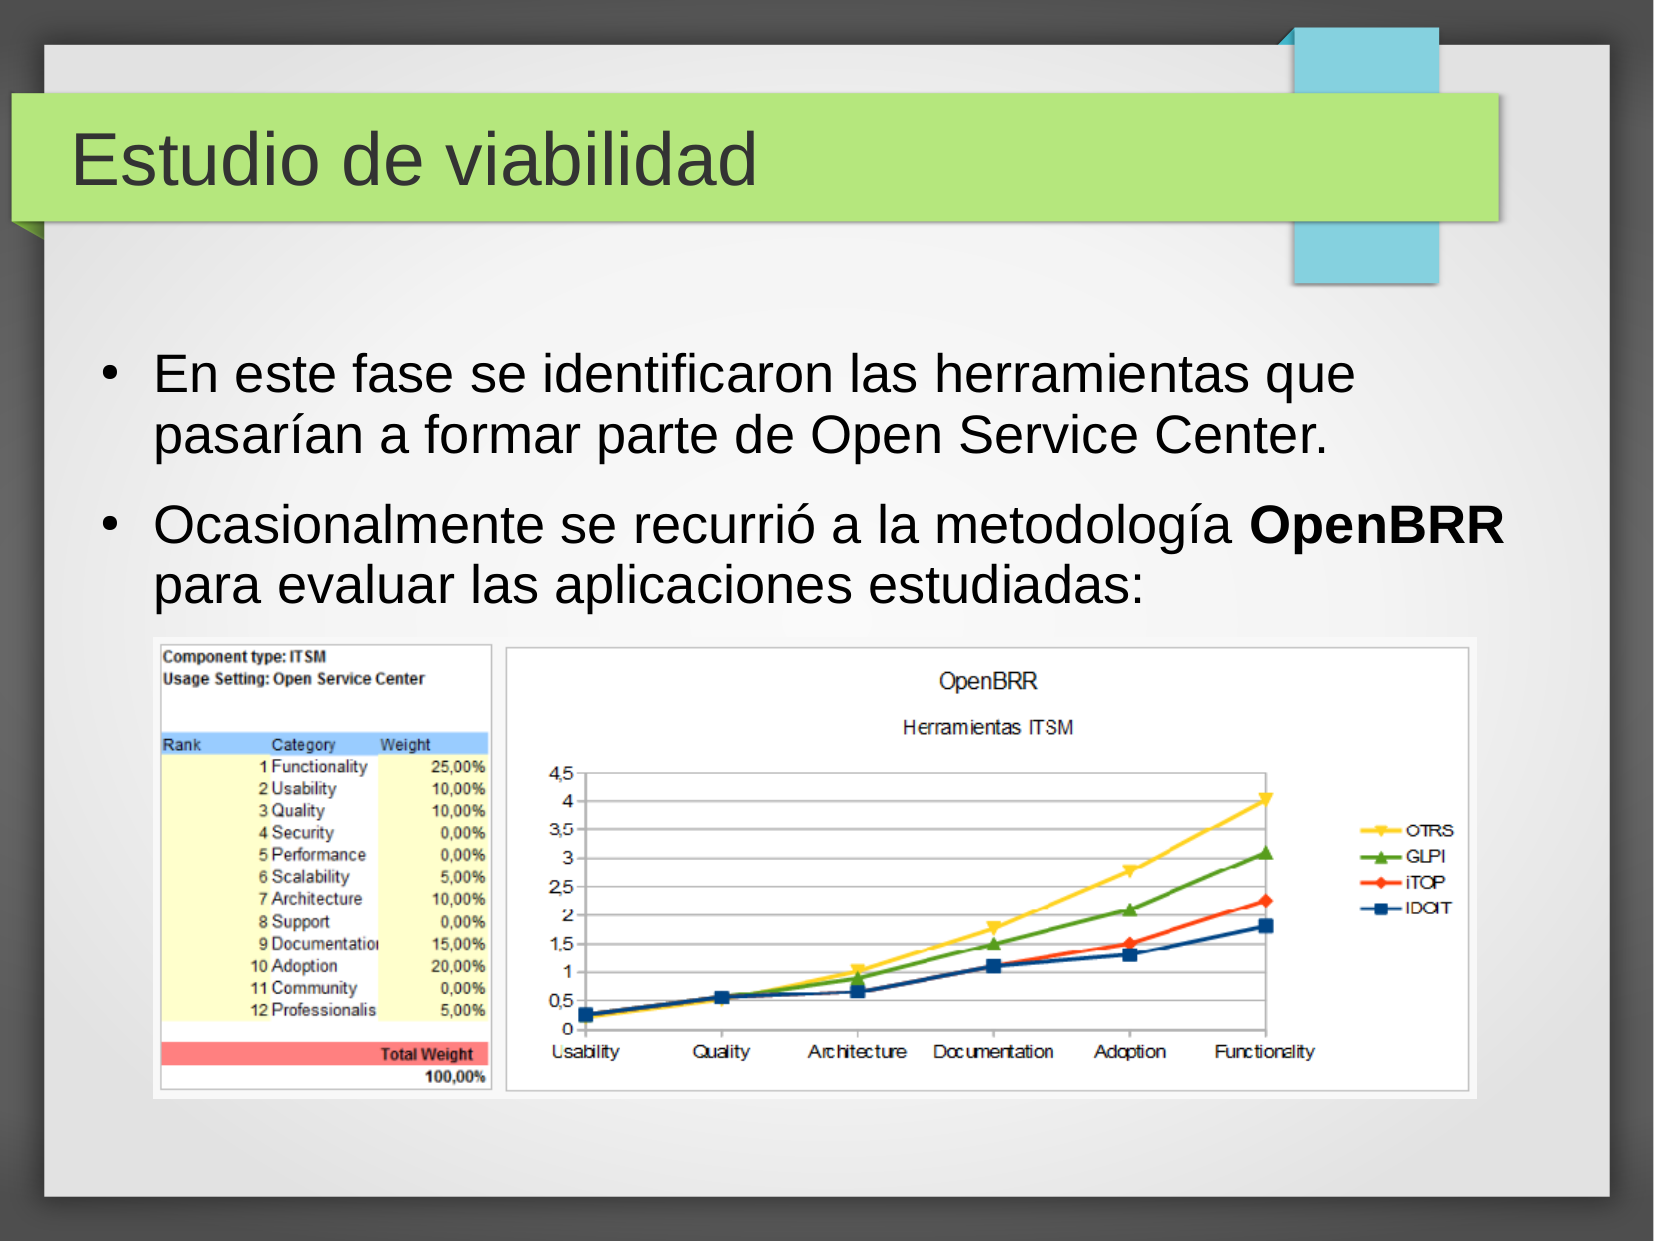

# Estudio de viabilidad
En este fase se identificaron las herramientas que pasarían a formar parte de Open Service Center.
Ocasionalmente se recurrió a la metodología OpenBRR para evaluar las aplicaciones estudiadas: